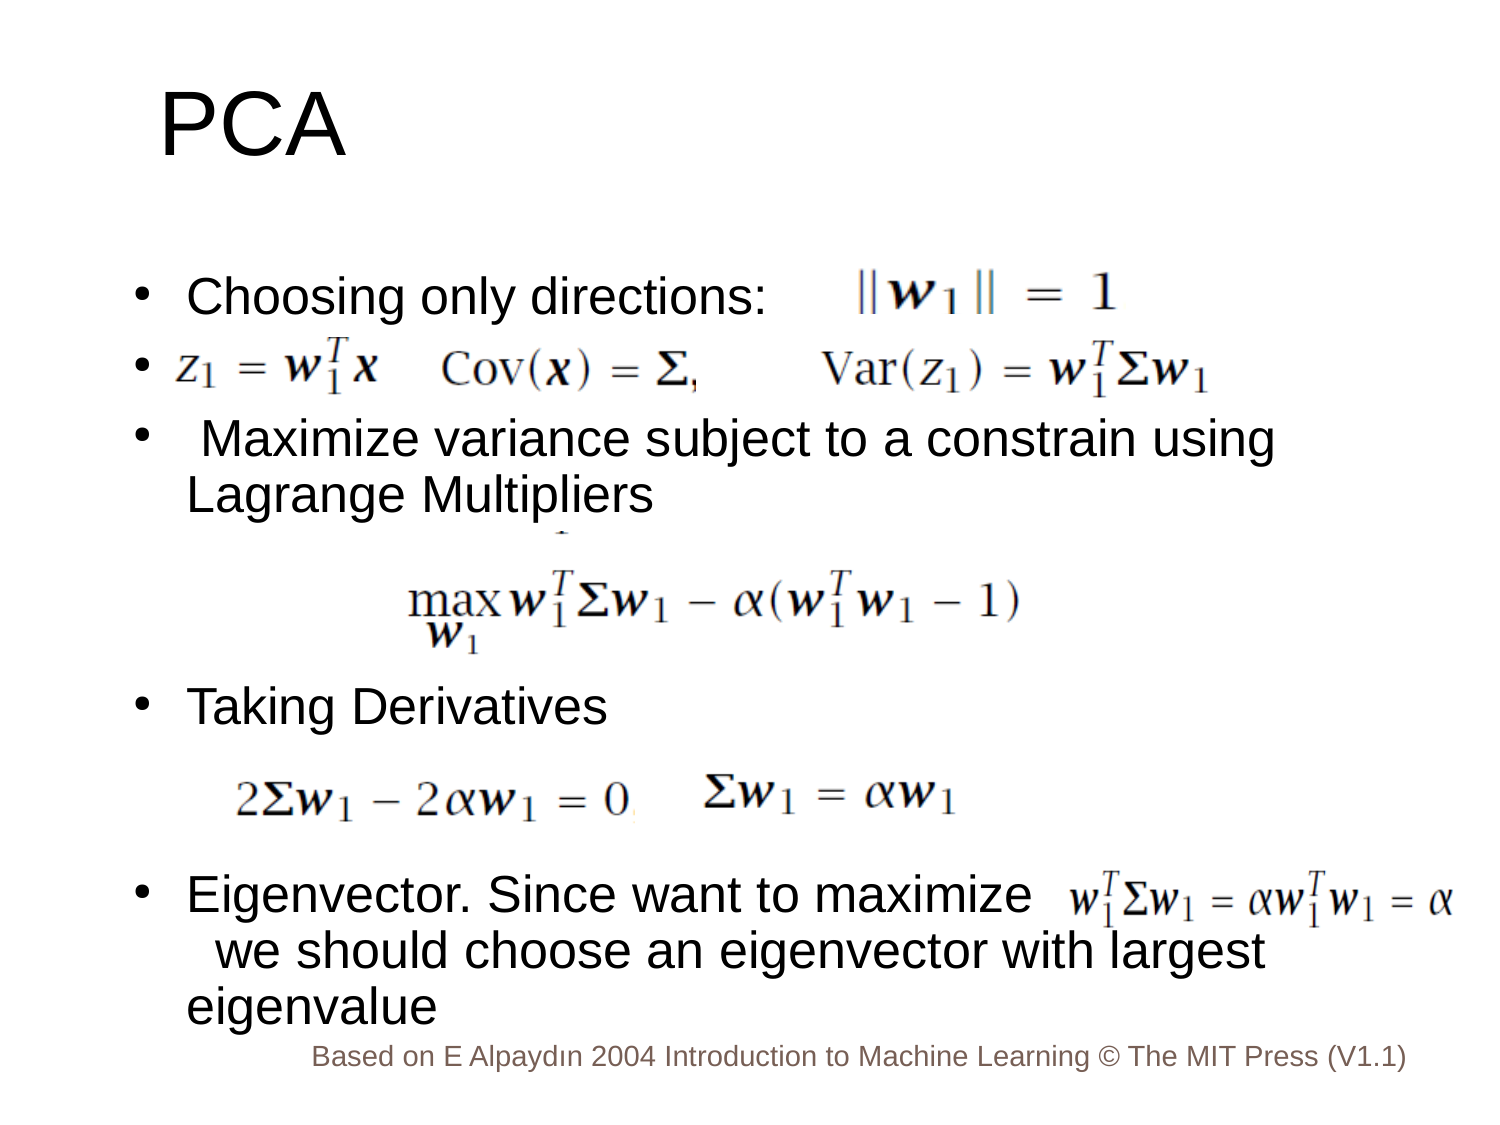

# PCA
Choosing only directions:
 Maximize variance subject to a constrain using Lagrange Multipliers
Taking Derivatives
Eigenvector. Since want to maximize we should choose an eigenvector with largest eigenvalue
Based on E Alpaydın 2004 Introduction to Machine Learning © The MIT Press (V1.1)